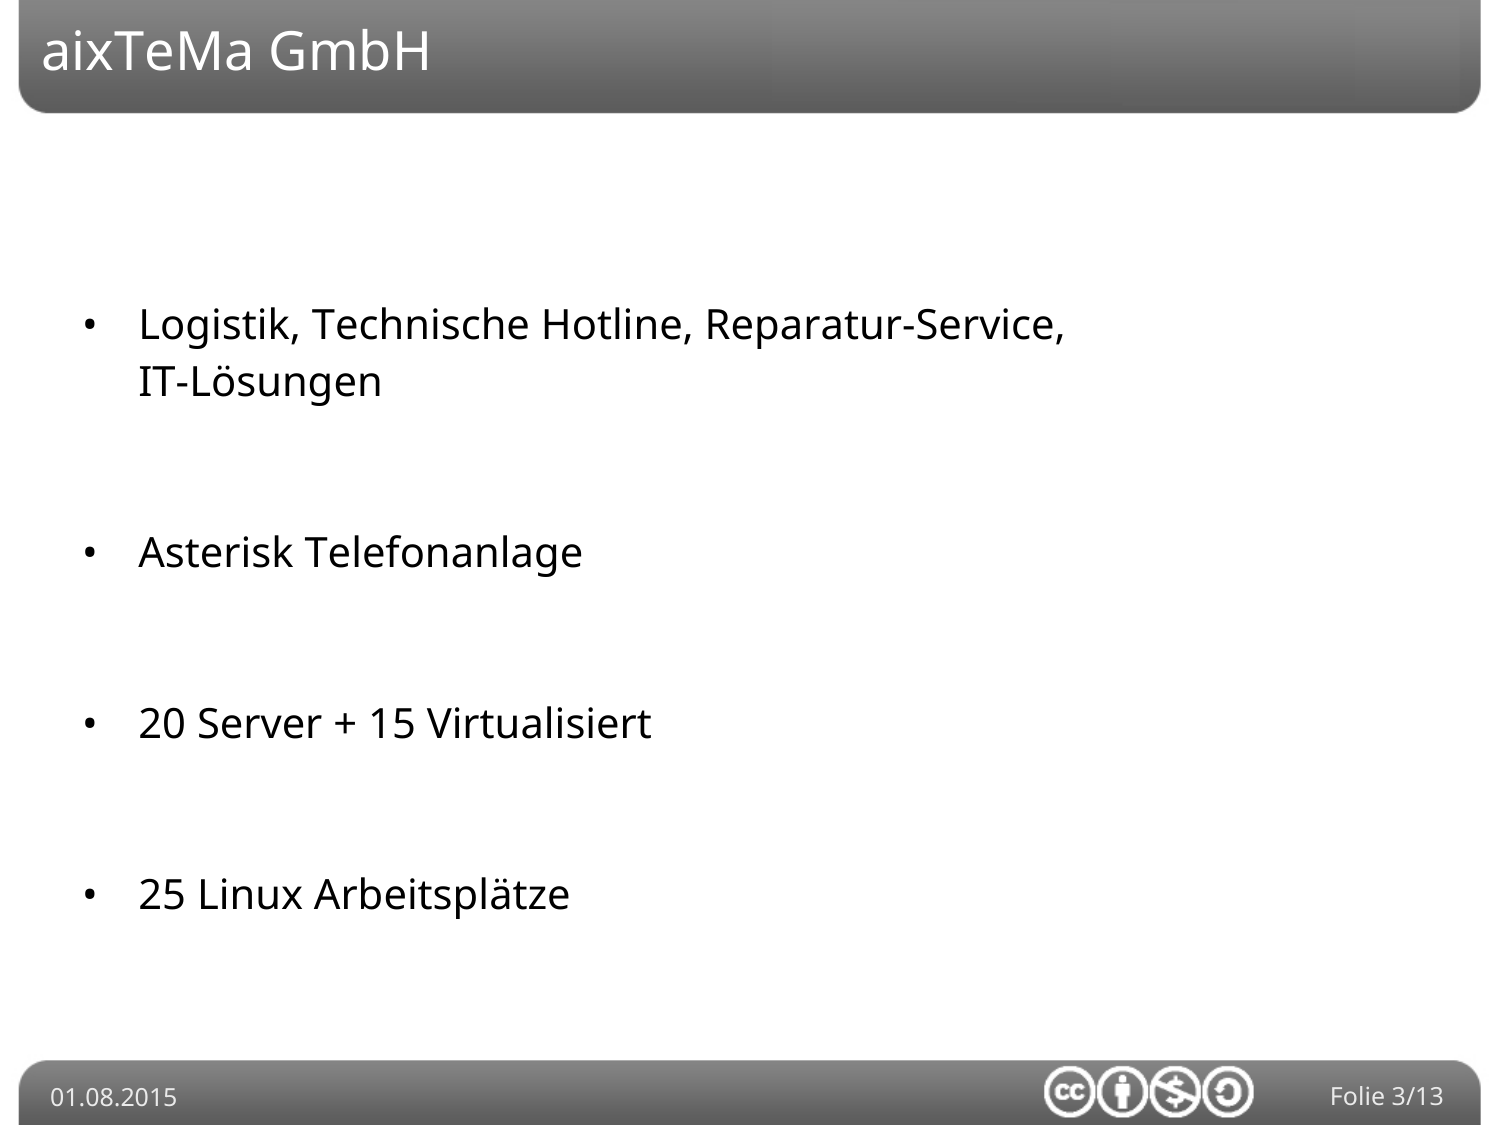

# aixTeMa GmbH
Logistik, Technische Hotline, Reparatur-Service,
IT-Lösungen
Asterisk Telefonanlage
20 Server + 15 Virtualisiert
25 Linux Arbeitsplätze
3